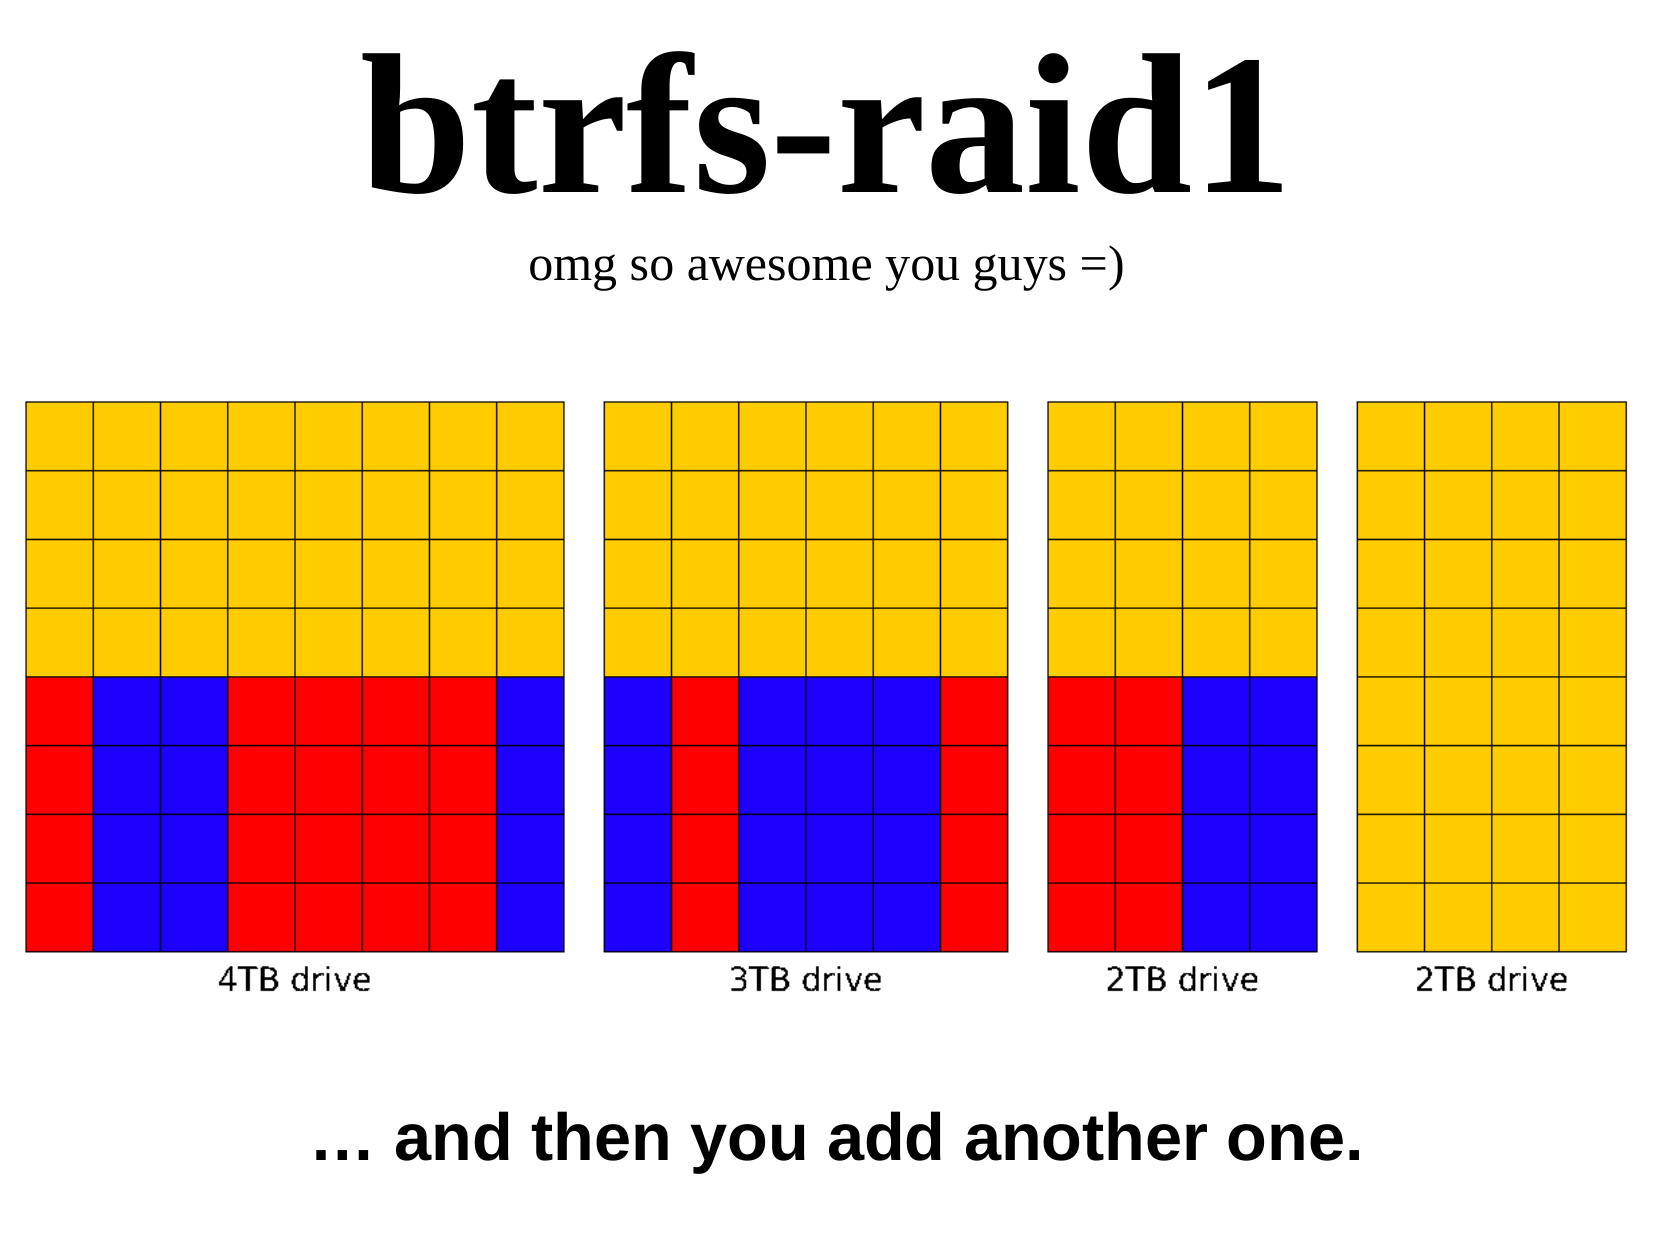

# btrfs-raid1 omg so awesome you guys =)
| … and then you add another one. |
| --- |